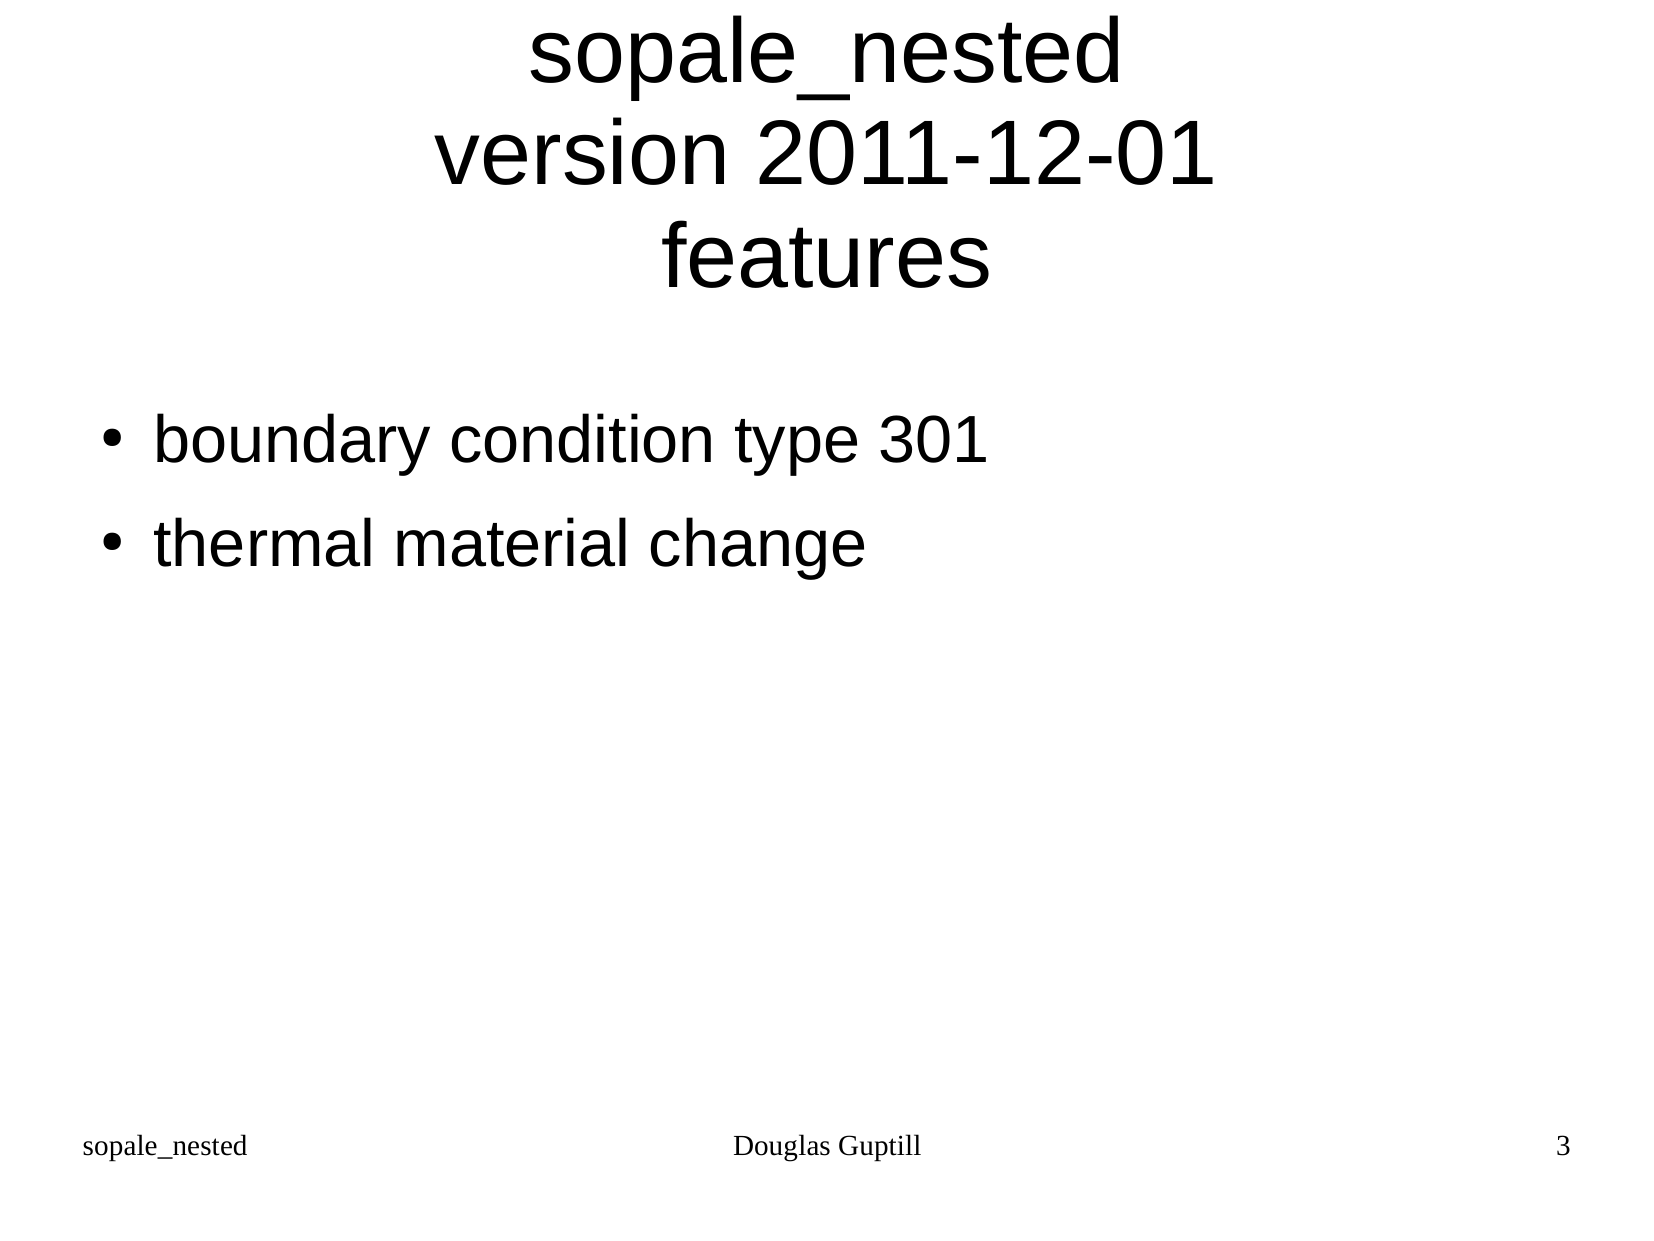

# sopale_nested version 2011-12-01 features
boundary condition type 301
thermal material change
sopale_nested
Douglas Guptill
3